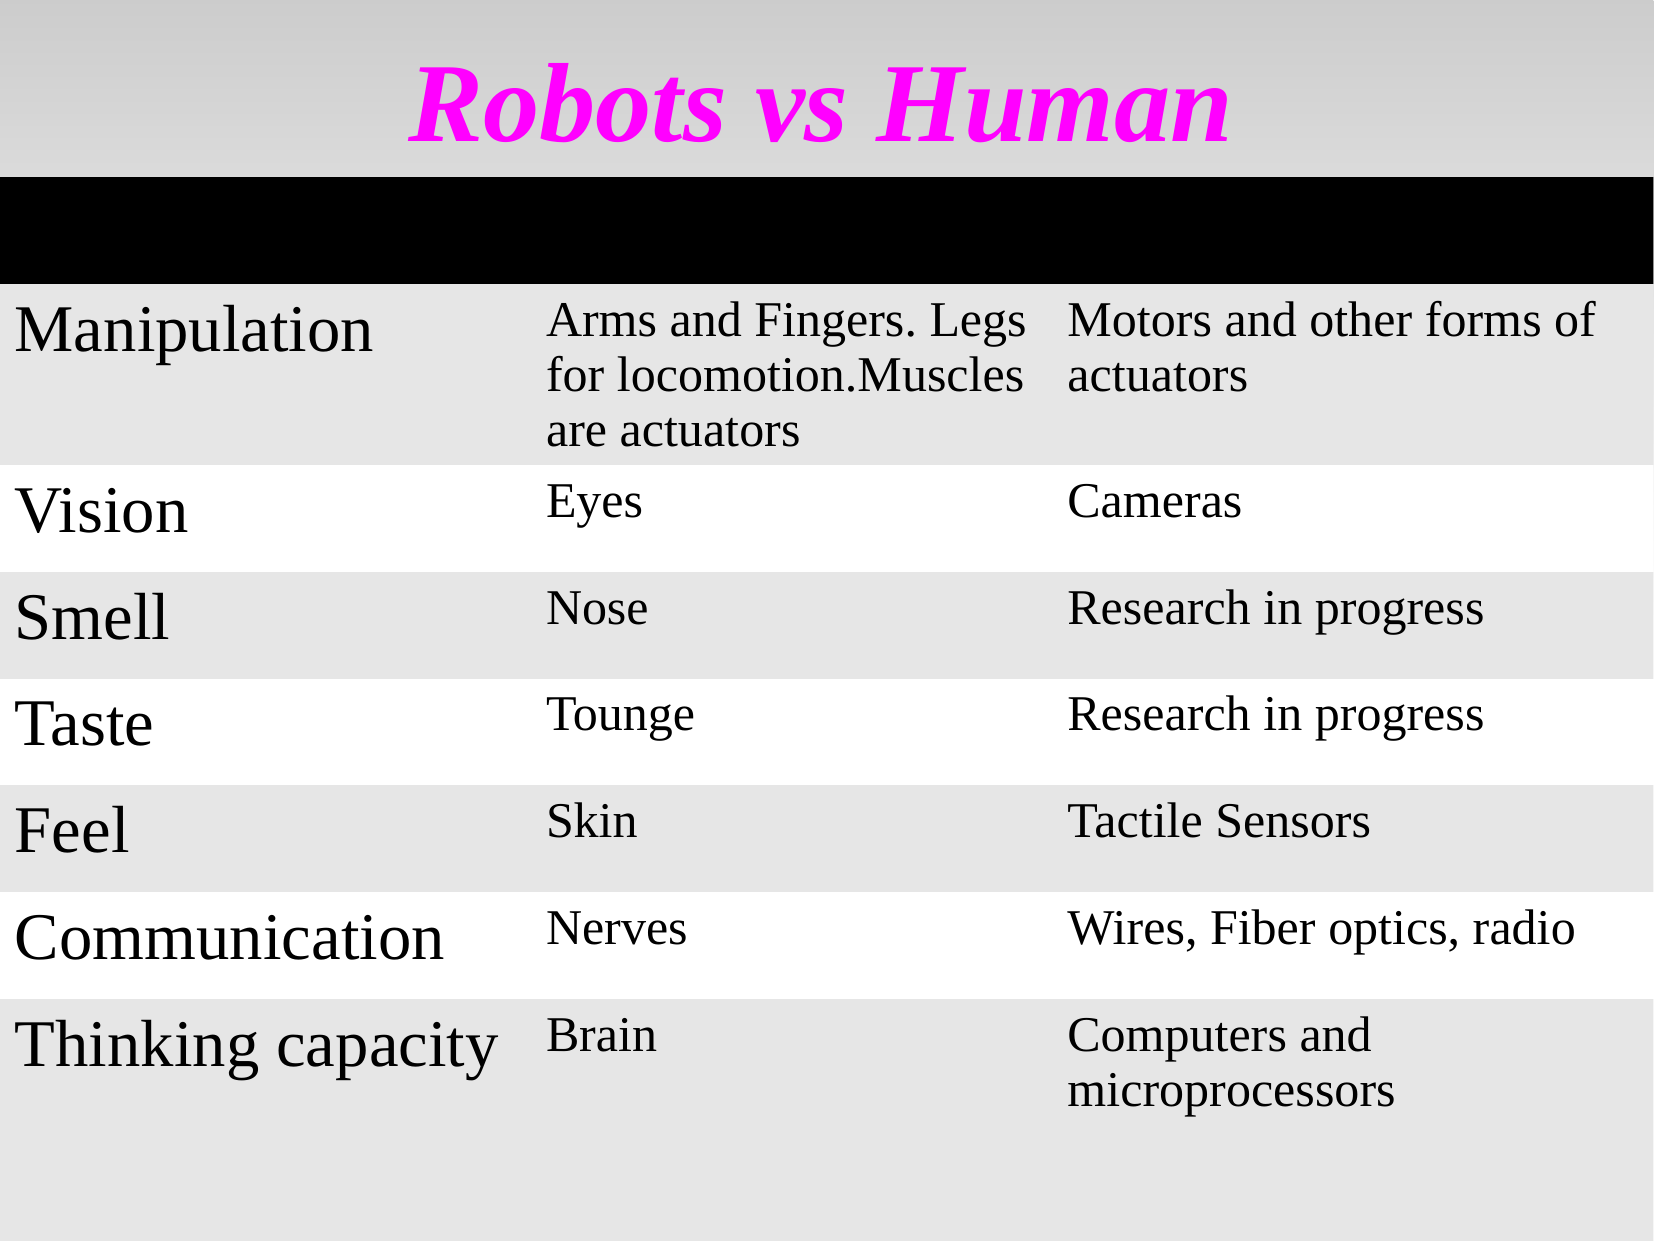

# Robots vs Human
| Feature | Human | Robot |
| --- | --- | --- |
| Manipulation | Arms and Fingers. Legs for locomotion.Muscles are actuators | Motors and other forms of actuators |
| Vision | Eyes | Cameras |
| Smell | Nose | Research in progress |
| Taste | Tounge | Research in progress |
| Feel | Skin | Tactile Sensors |
| Communication | Nerves | Wires, Fiber optics, radio |
| Thinking capacity | Brain | Computers and microprocessors |
Robotics
16